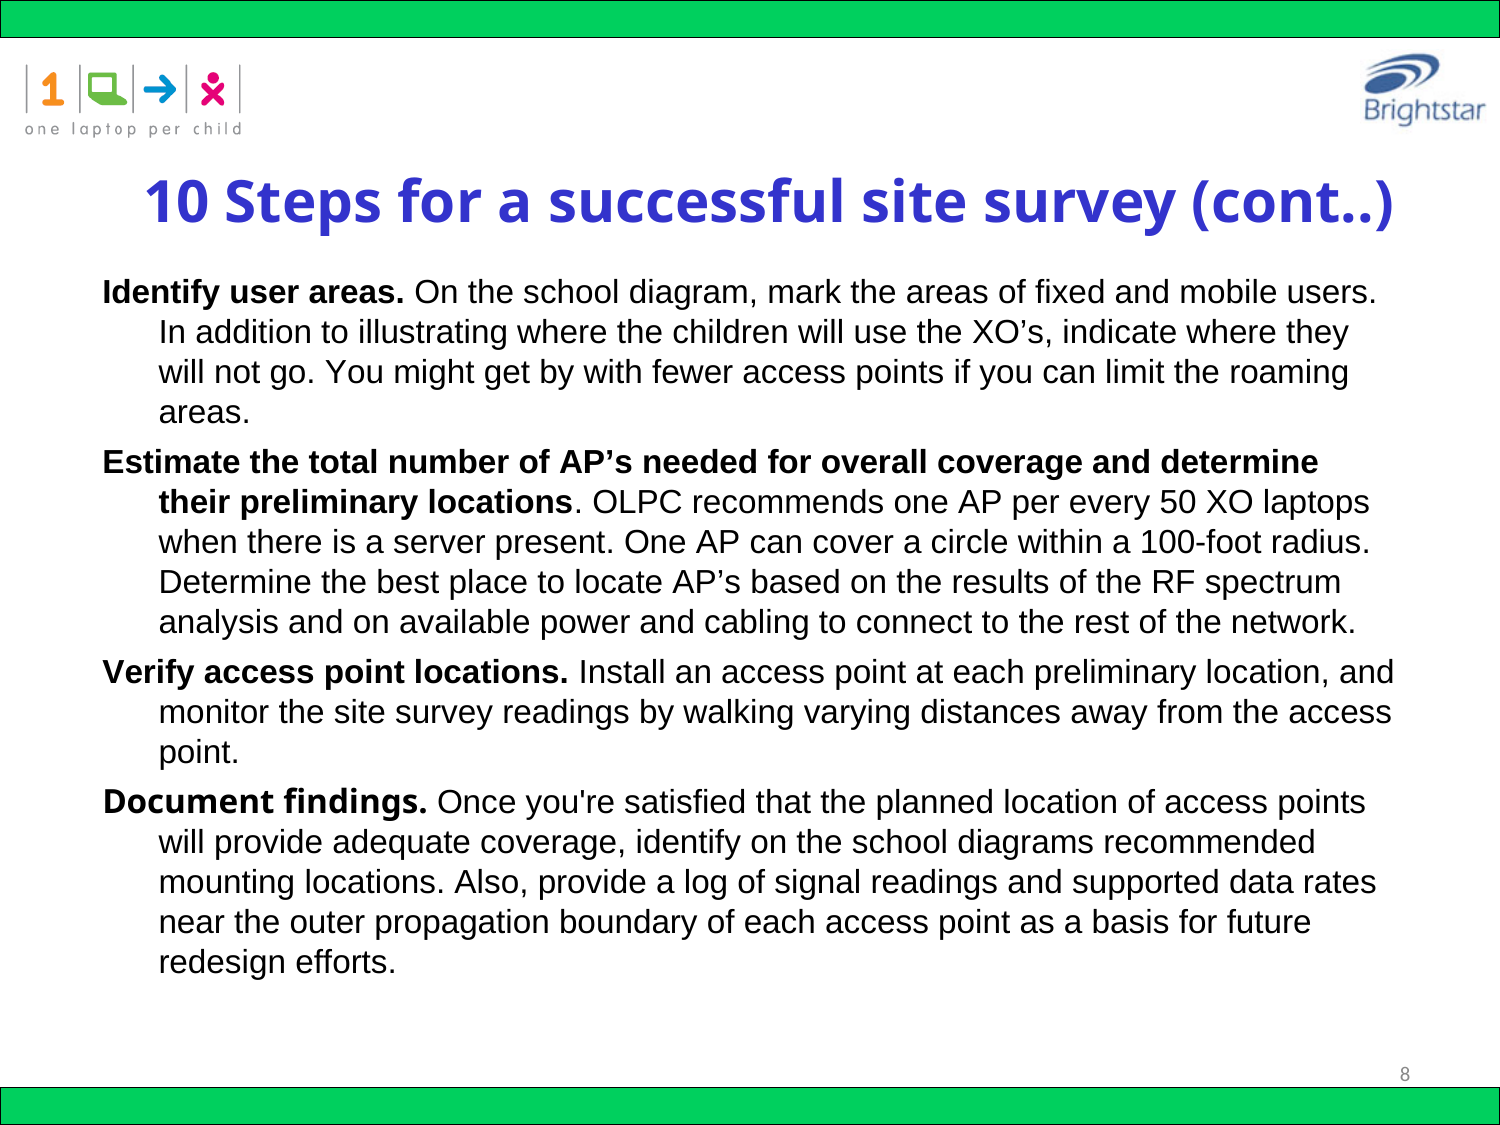

# 10 Steps for a successful site survey (cont..)
Identify user areas. On the school diagram, mark the areas of fixed and mobile users. In addition to illustrating where the children will use the XO’s, indicate where they will not go. You might get by with fewer access points if you can limit the roaming areas.
Estimate the total number of AP’s needed for overall coverage and determine their preliminary locations. OLPC recommends one AP per every 50 XO laptops when there is a server present. One AP can cover a circle within a 100-foot radius. Determine the best place to locate AP’s based on the results of the RF spectrum analysis and on available power and cabling to connect to the rest of the network.
Verify access point locations. Install an access point at each preliminary location, and monitor the site survey readings by walking varying distances away from the access point.
Document findings. Once you're satisfied that the planned location of access points will provide adequate coverage, identify on the school diagrams recommended mounting locations. Also, provide a log of signal readings and supported data rates near the outer propagation boundary of each access point as a basis for future redesign efforts.